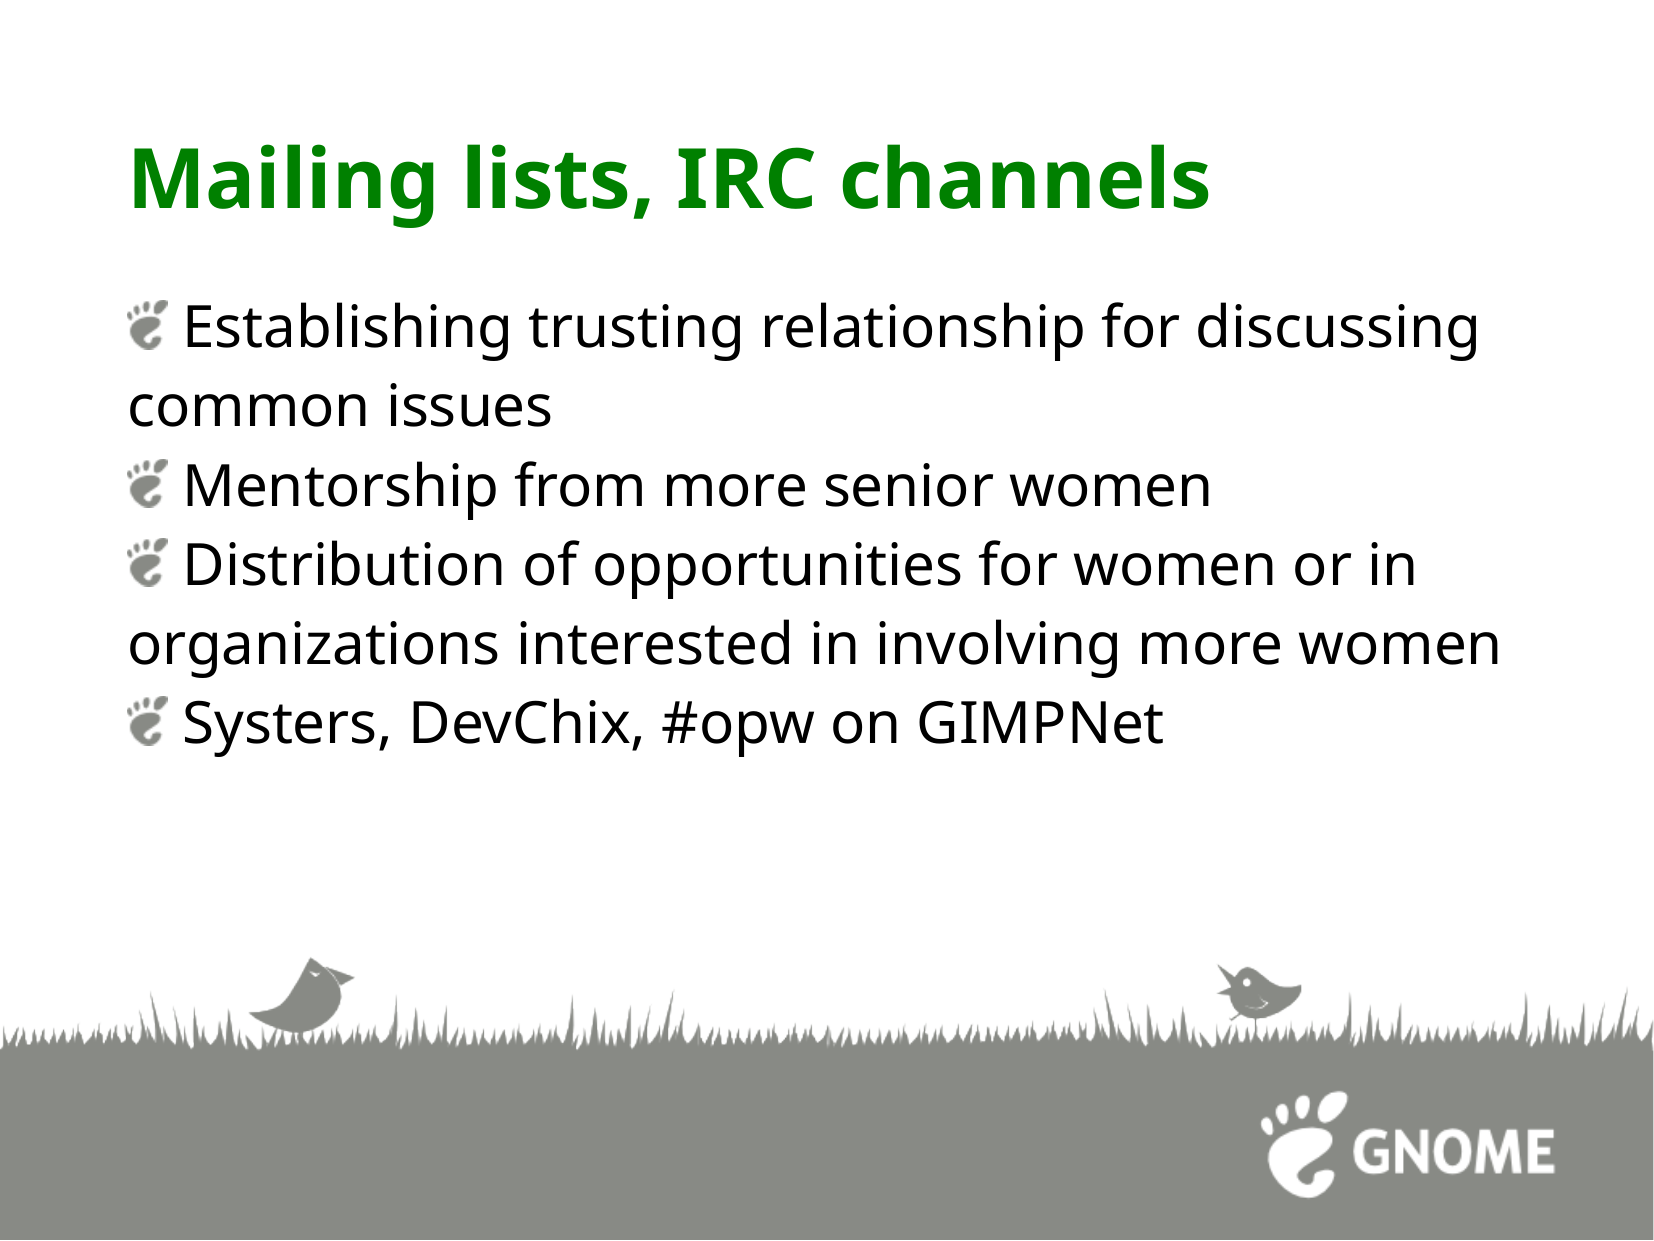

Mailing lists, IRC channels
 Establishing trusting relationship for discussing common issues
 Mentorship from more senior women
 Distribution of opportunities for women or in organizations interested in involving more women
 Systers, DevChix, #opw on GIMPNet